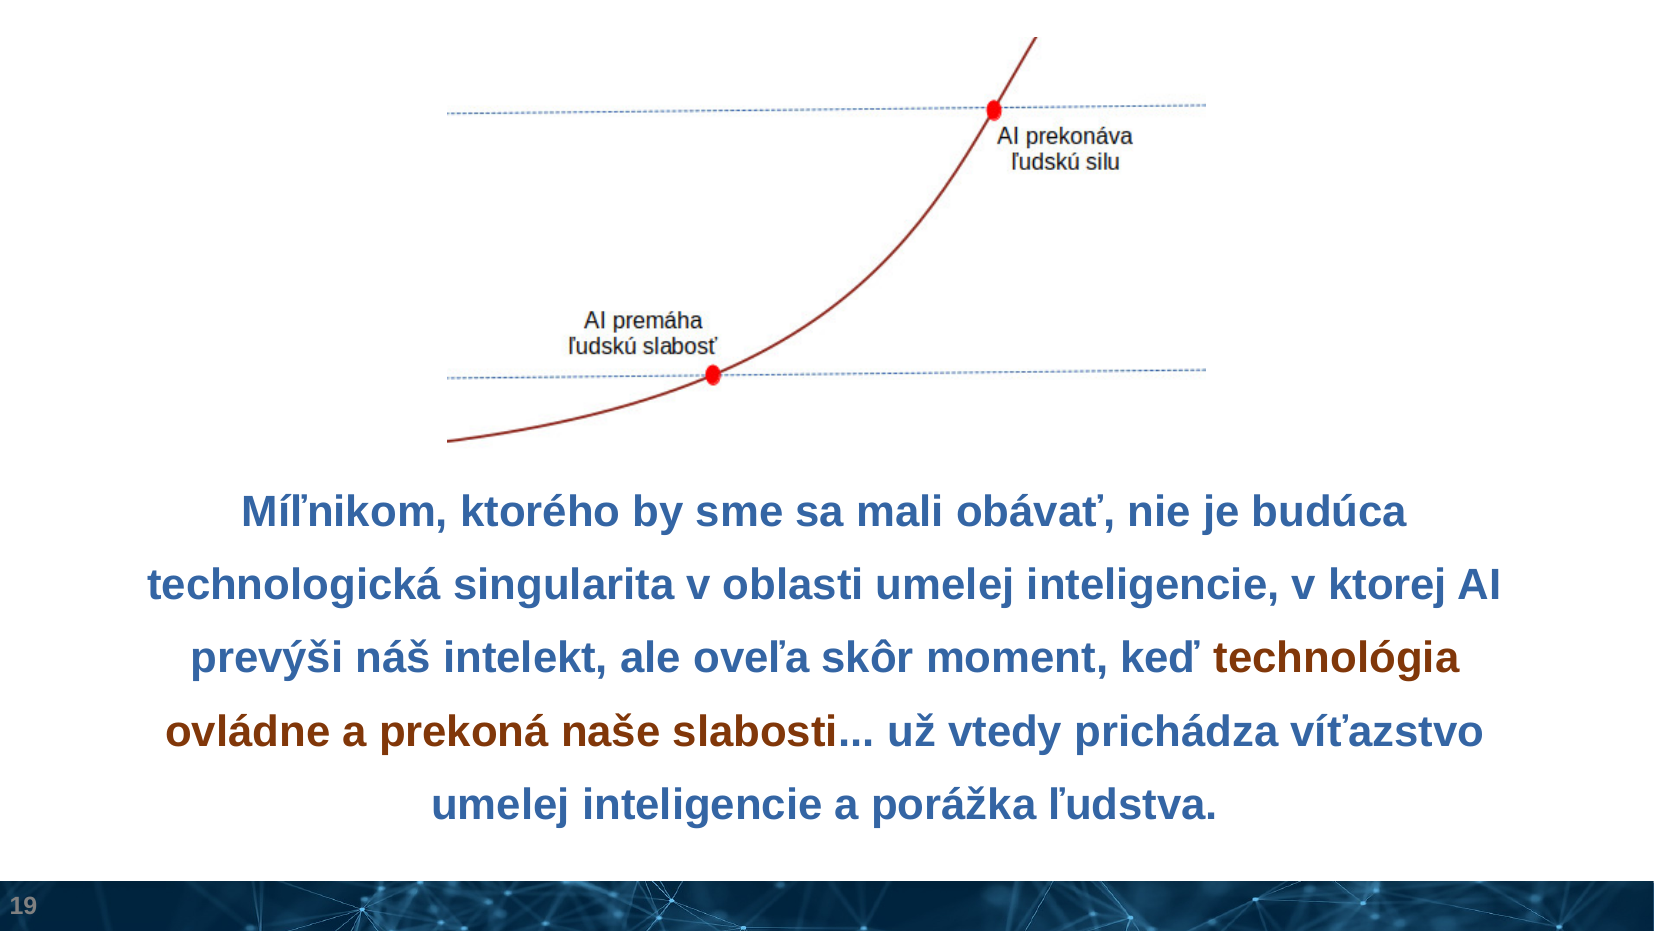

Míľnikom, ktorého by sme sa mali obávať, nie je budúca technologická singularita v oblasti umelej inteligencie, v ktorej AI prevýši náš intelekt, ale oveľa skôr moment, keď technológia ovládne a prekoná naše slabosti... už vtedy prichádza víťazstvo umelej inteligencie a porážka ľudstva.